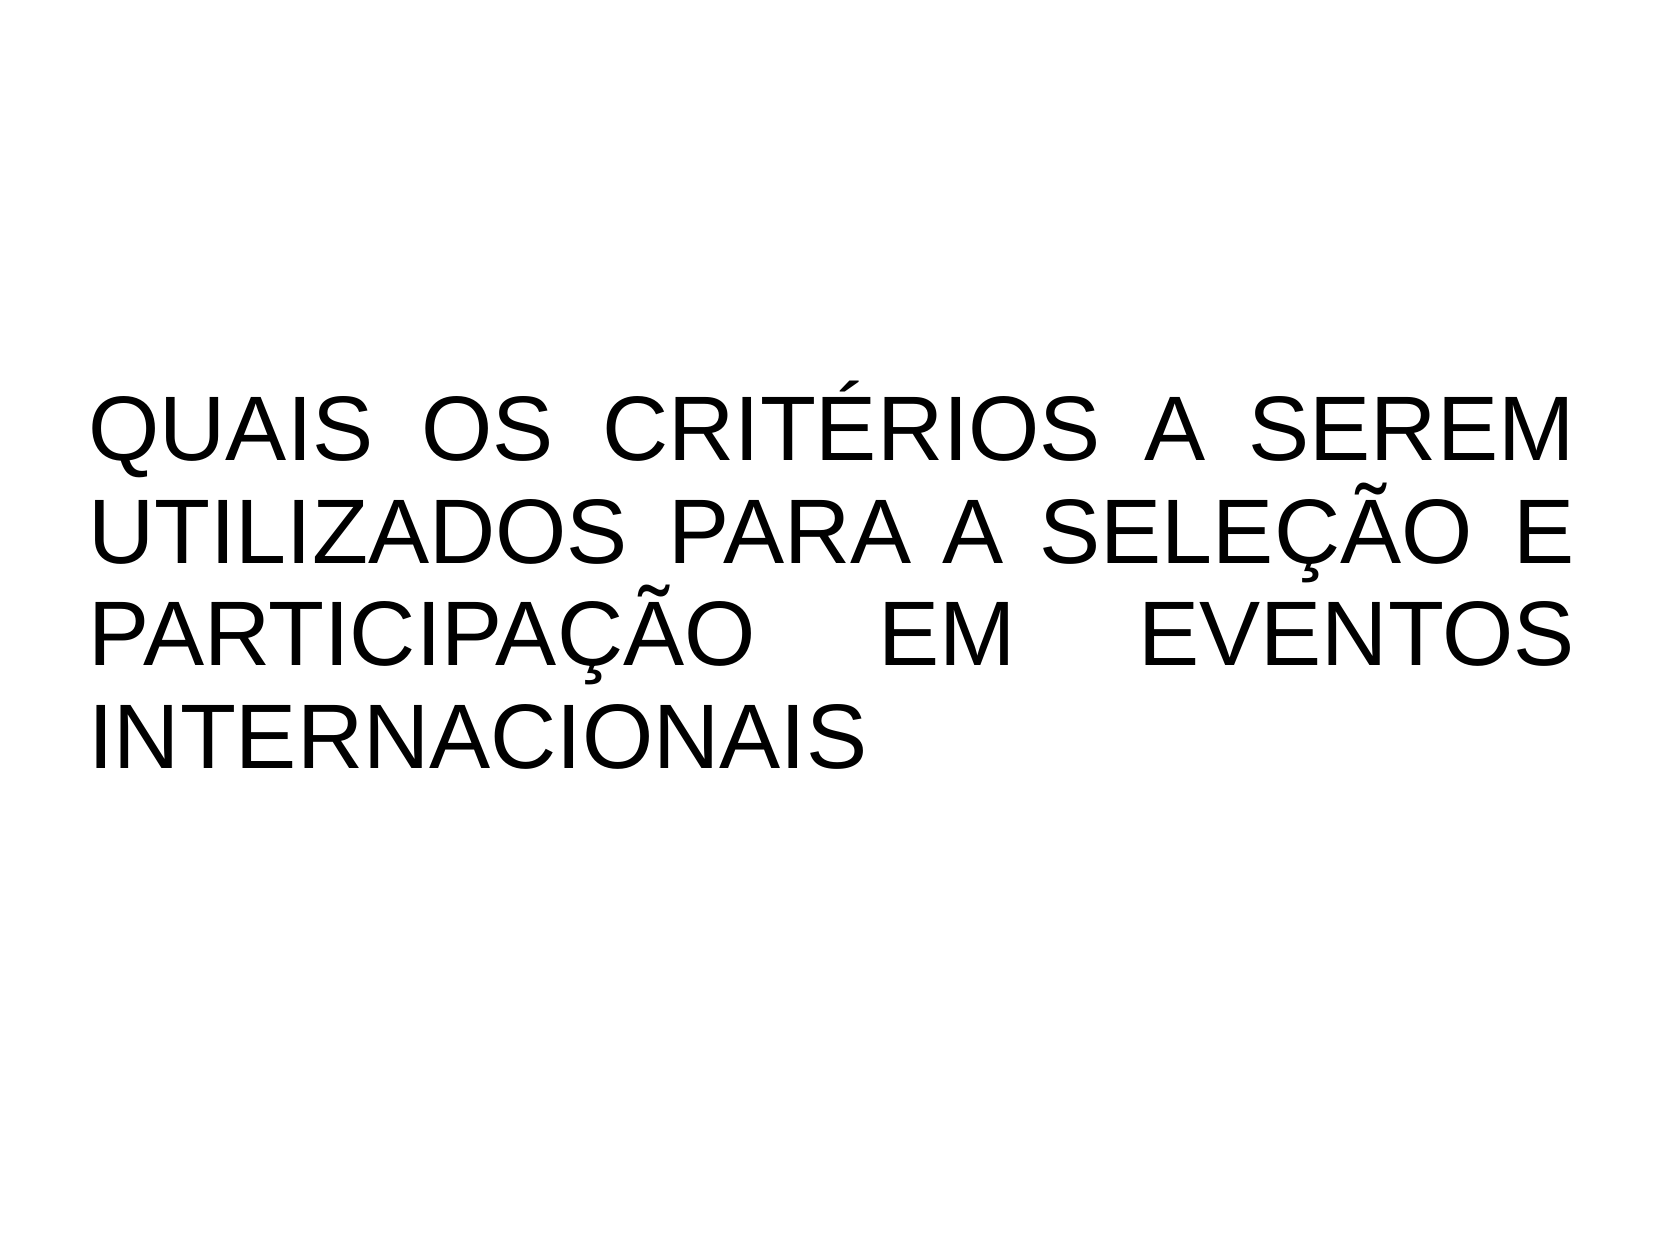

# QUAIS OS CRITÉRIOS A SEREM UTILIZADOS PARA A SELEÇÃO E PARTICIPAÇÃO EM EVENTOS INTERNACIONAIS